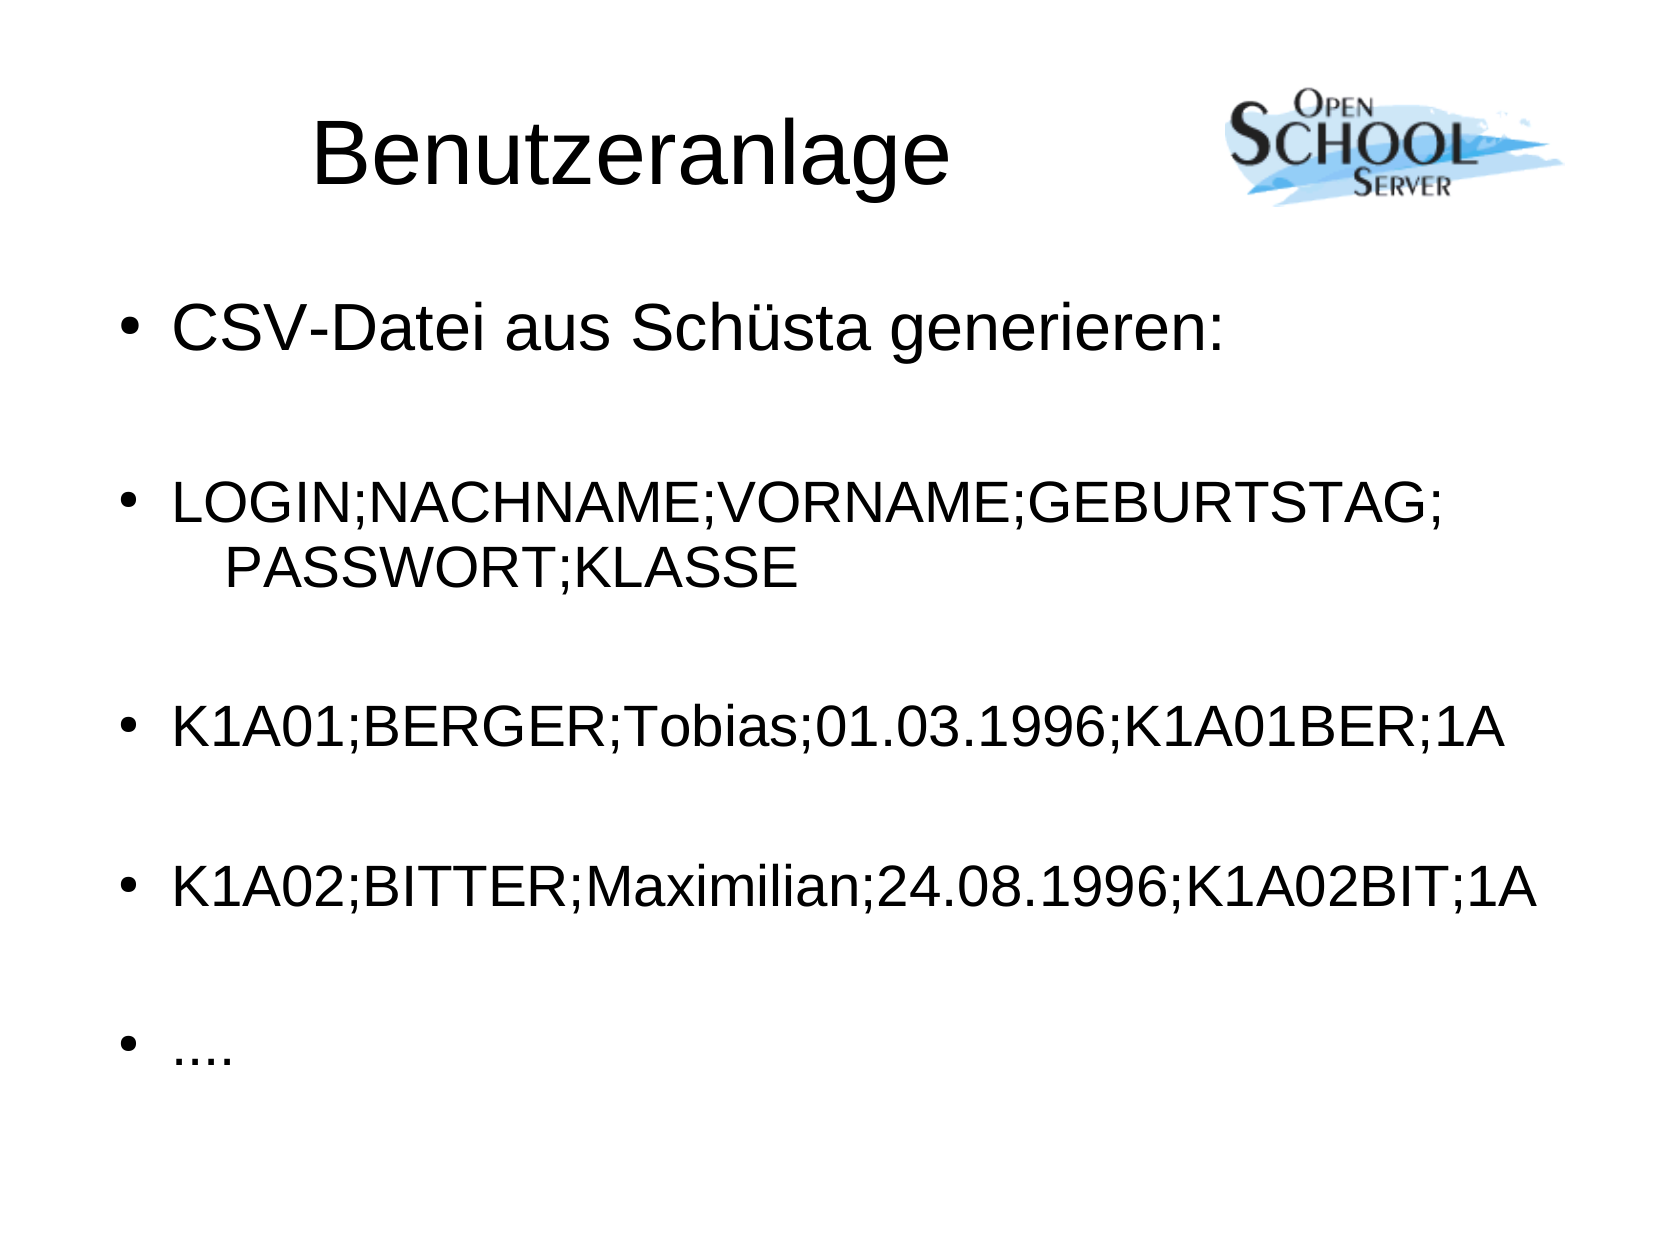

# Benutzeranlage
CSV-Datei aus Schüsta generieren:
LOGIN;NACHNAME;VORNAME;GEBURTSTAG;
PASSWORT;KLASSE
K1A01;BERGER;Tobias;01.03.1996;K1A01BER;1A
K1A02;BITTER;Maximilian;24.08.1996;K1A02BIT;1A
....